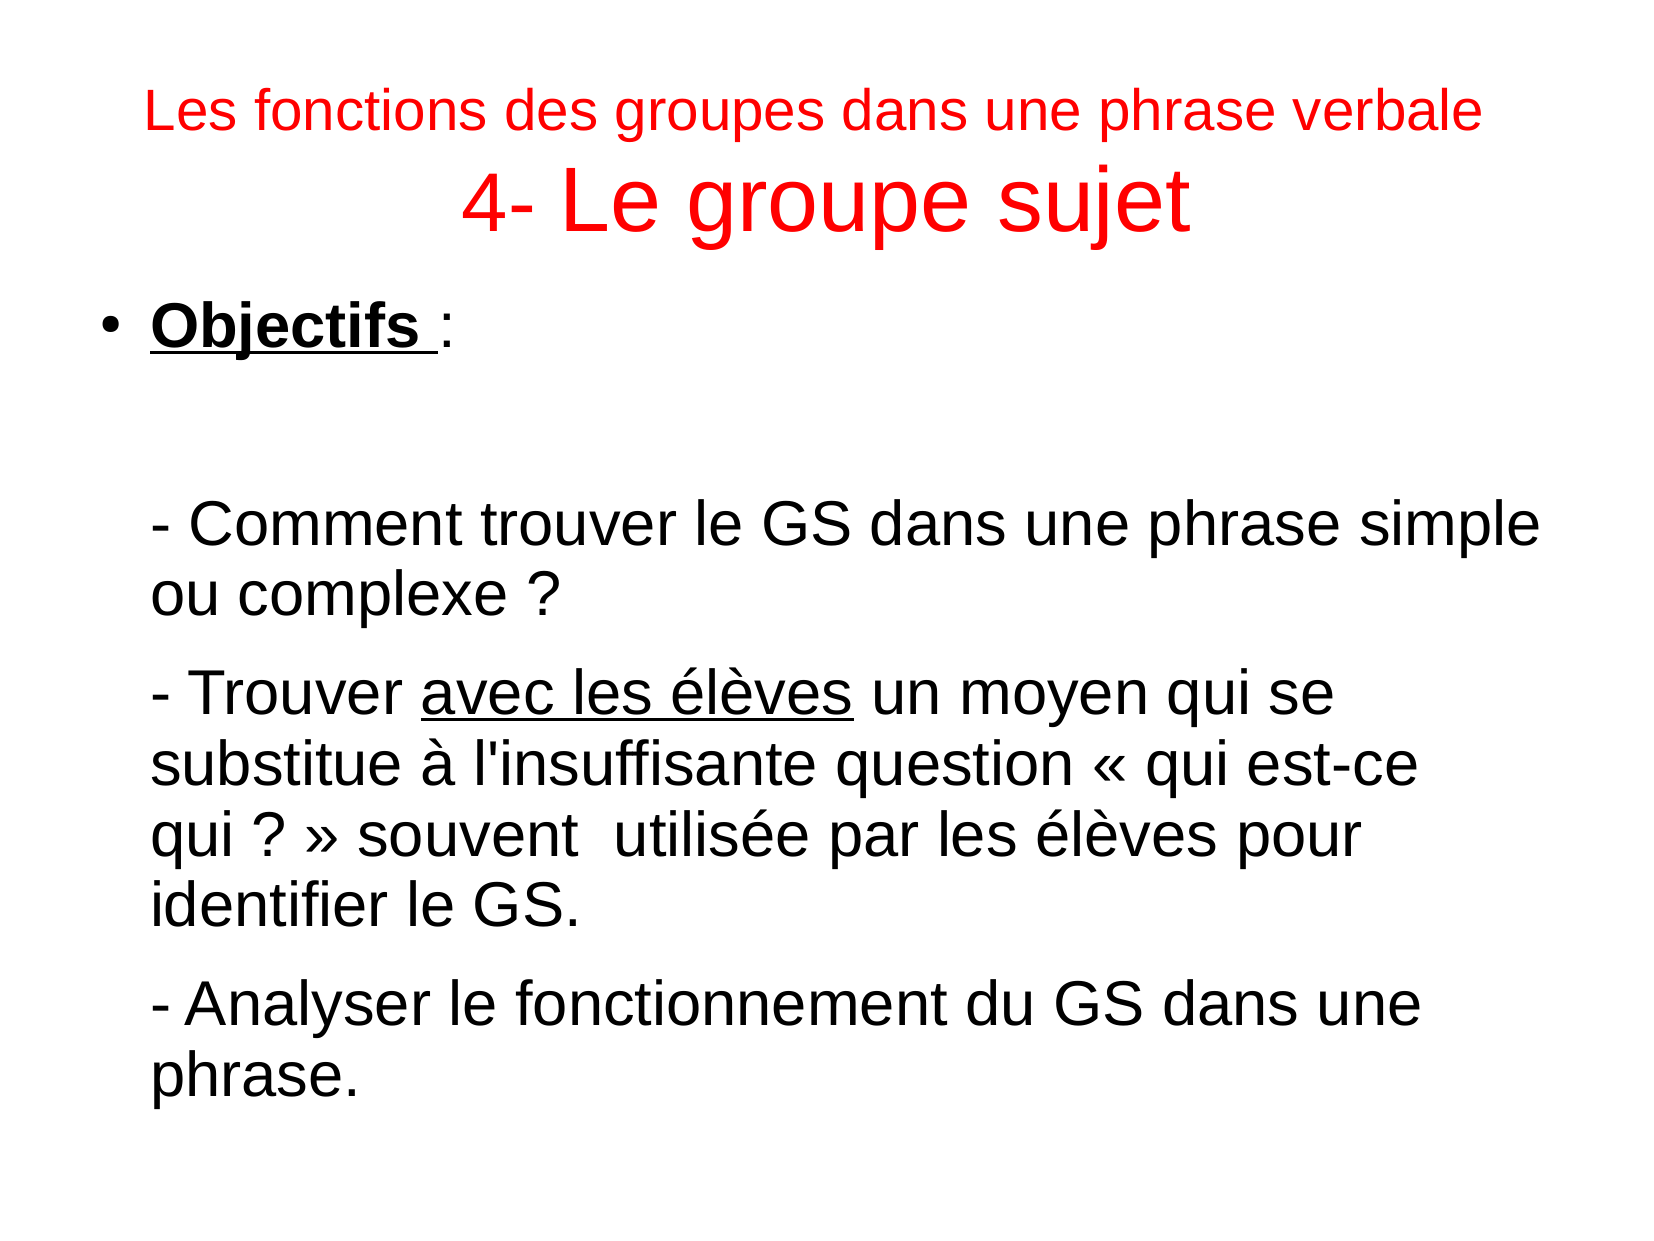

# Les fonctions des groupes dans une phrase verbale 4- Le groupe sujet
Objectifs :
- Comment trouver le GS dans une phrase simple ou complexe ?
- Trouver avec les élèves un moyen qui se substitue à l'insuffisante question « qui est-ce qui ? » souvent utilisée par les élèves pour identifier le GS.
- Analyser le fonctionnement du GS dans une phrase.